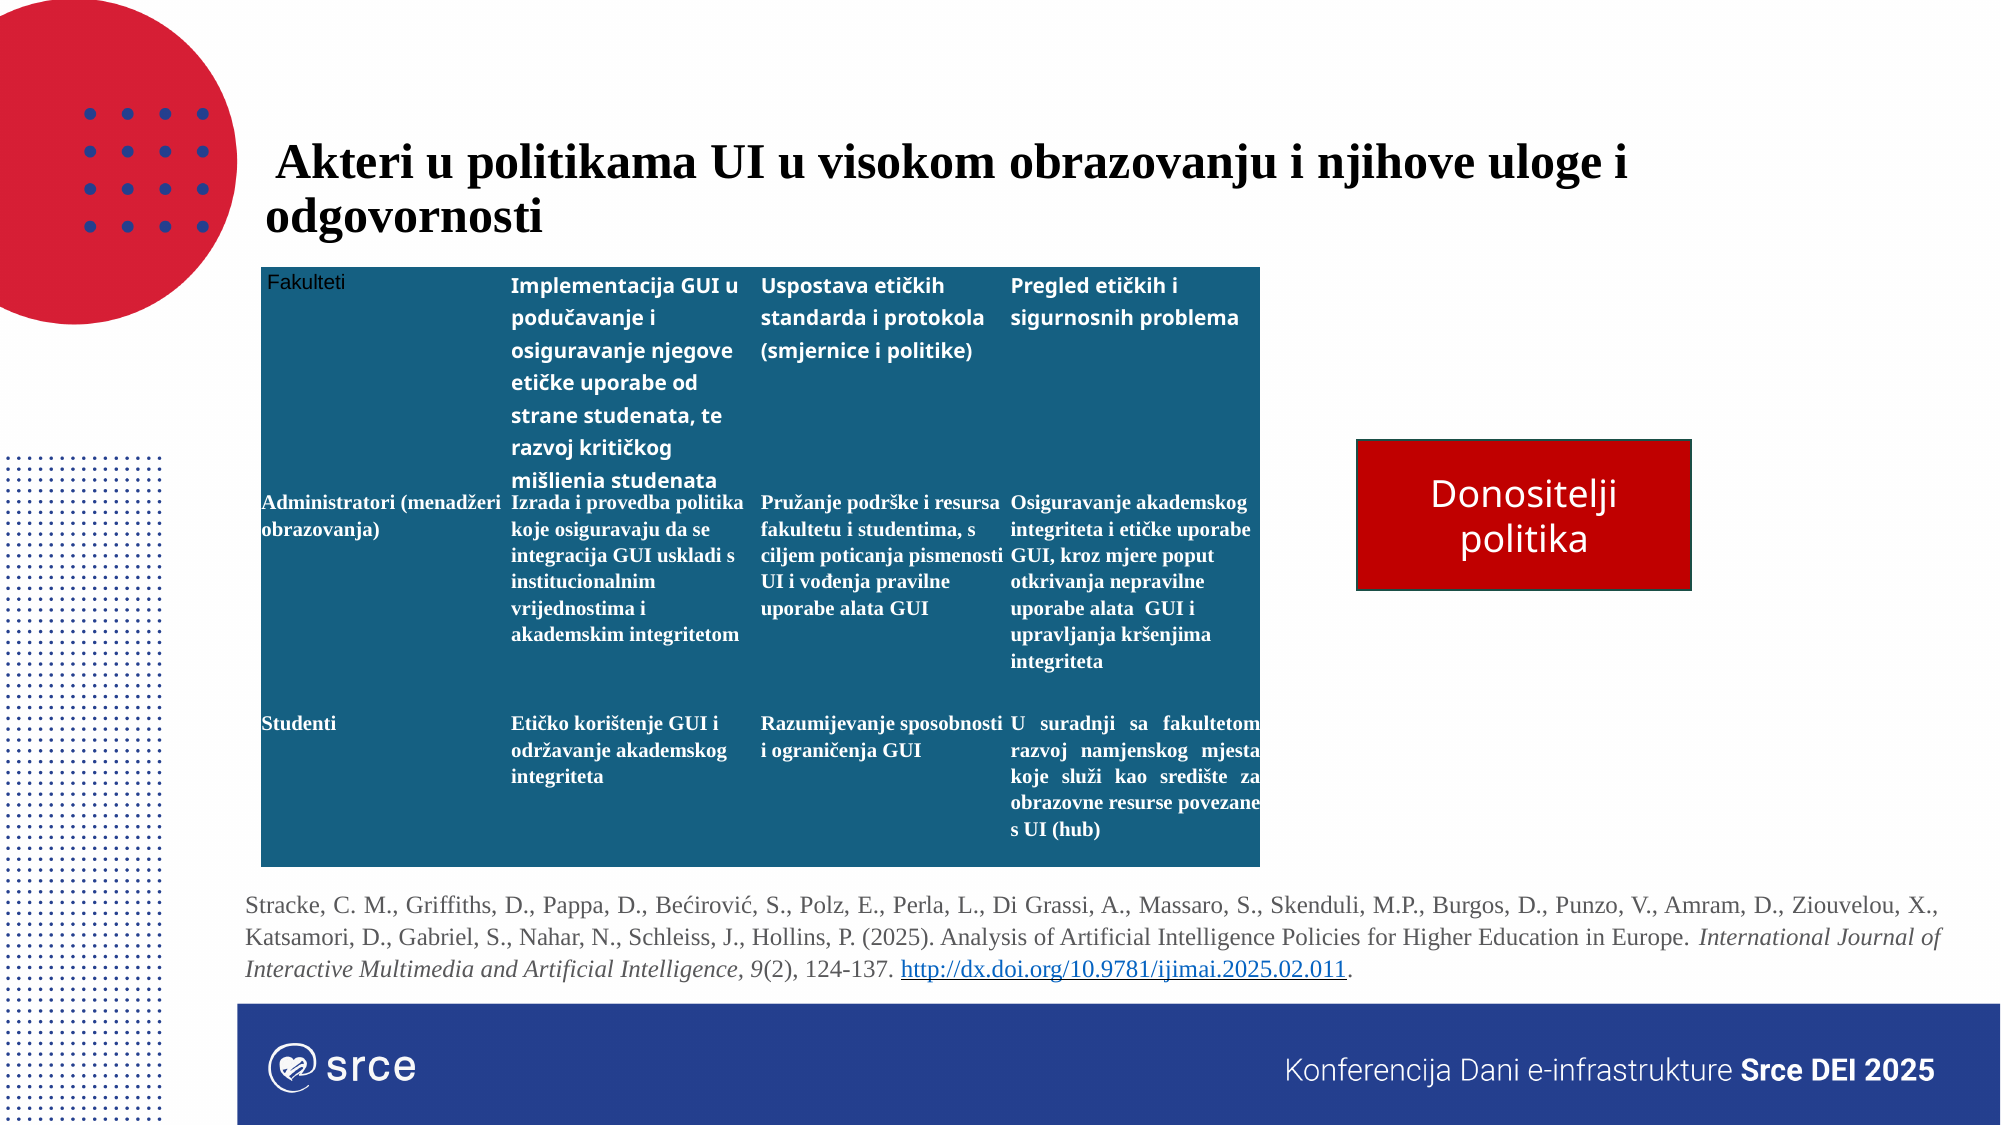

# Akteri u politikama UI u visokom obrazovanju i njihove uloge i odgovornosti
| Fakulteti | Implementacija GUI u podučavanje i osiguravanje njegove etičke uporabe od strane studenata, te razvoj kritičkog mišljenja studenata | Uspostava etičkih standarda i protokola (smjernice i politike) | Pregled etičkih i sigurnosnih problema |
| --- | --- | --- | --- |
| Administratori (menadžeri obrazovanja) | Izrada i provedba politika koje osiguravaju da se integracija GUI uskladi s institucionalnim vrijednostima i akademskim integritetom | Pružanje podrške i resursa fakultetu i studentima, s ciljem poticanja pismenosti UI i vođenja pravilne uporabe alata GUI | Osiguravanje akademskog integriteta i etičke uporabe GUI, kroz mjere poput otkrivanja nepravilne uporabe alata GUI i upravljanja kršenjima integriteta |
| Studenti | Etičko korištenje GUI i održavanje akademskog integriteta | Razumijevanje sposobnosti i ograničenja GUI | U suradnji sa fakultetom razvoj namjenskog mjesta koje služi kao središte za obrazovne resurse povezane s UI (hub) |
Donositelji politika
Stracke, C. M., Griffiths, D., Pappa, D., Bećirović, S., Polz, E., Perla, L., Di Grassi, A., Massaro, S., Skenduli, M.P., Burgos, D., Punzo, V., Amram, D., Ziouvelou, X., Katsamori, D., Gabriel, S., Nahar, N., Schleiss, J., Hollins, P. (2025). Analysis of Artificial Intelligence Policies for Higher Education in Europe. International Journal of Interactive Multimedia and Artificial Intelligence, 9(2), 124-137. http://dx.doi.org/10.9781/ijimai.2025.02.011.